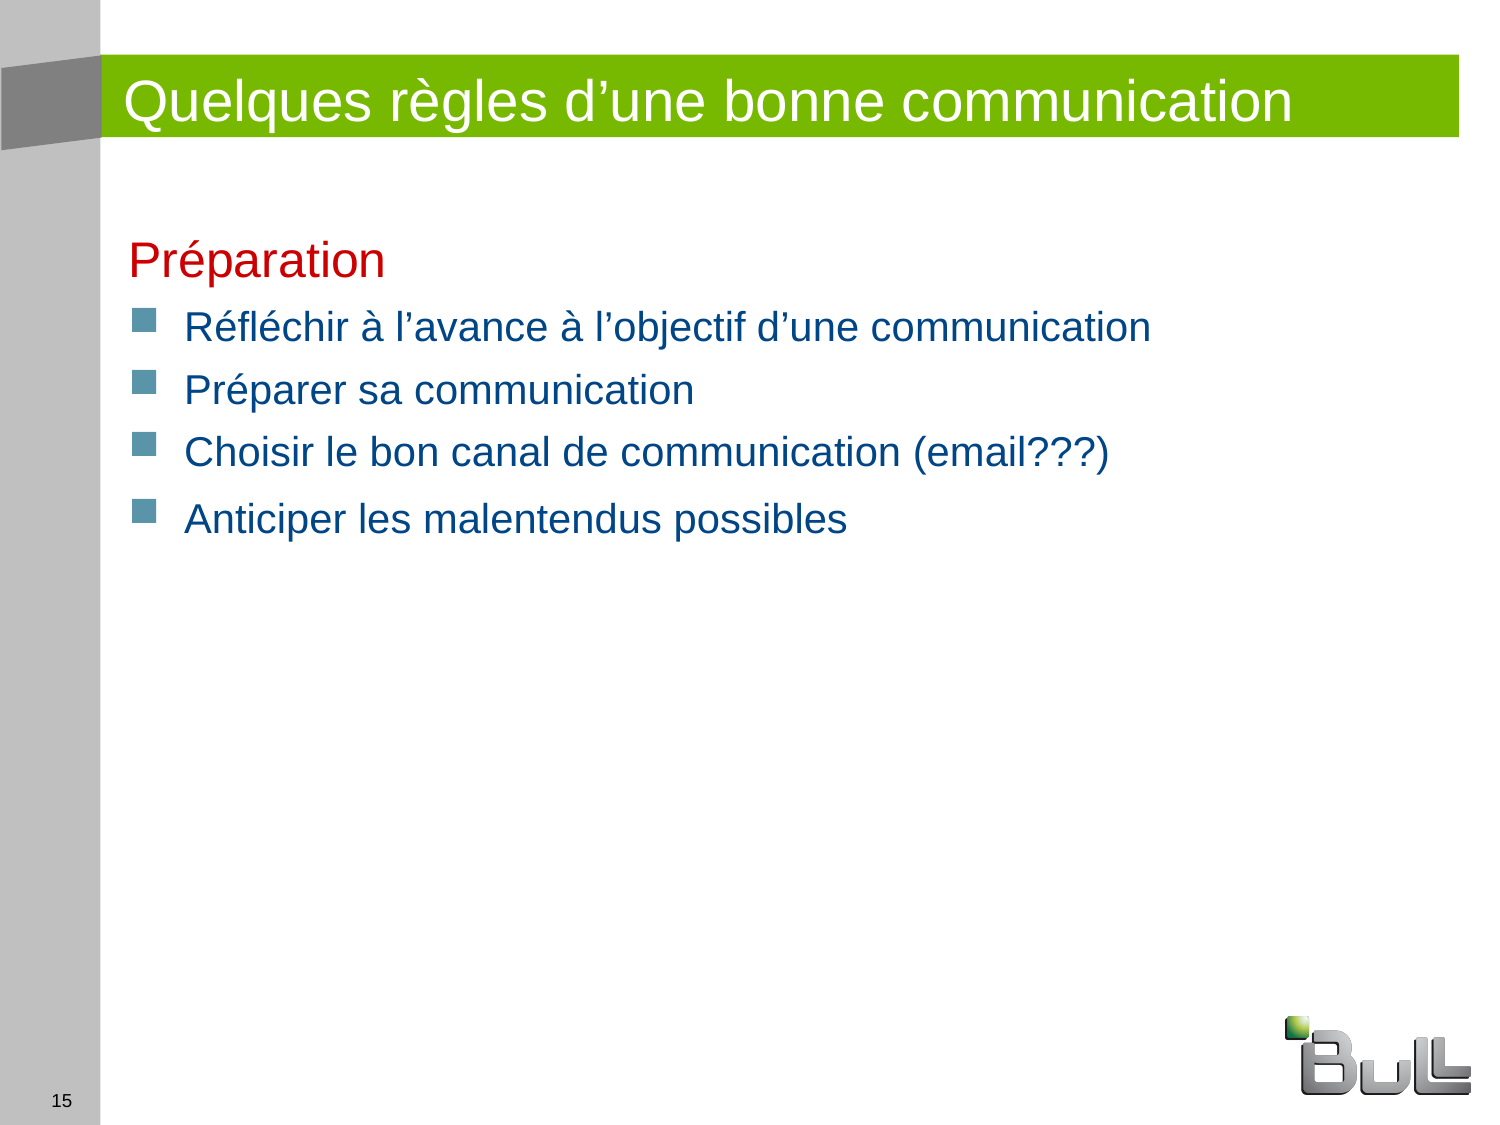

# Quelques règles d’une bonne communication
Préparation
Réfléchir à l’avance à l’objectif d’une communication
Préparer sa communication
Choisir le bon canal de communication (email???)
Anticiper les malentendus possibles